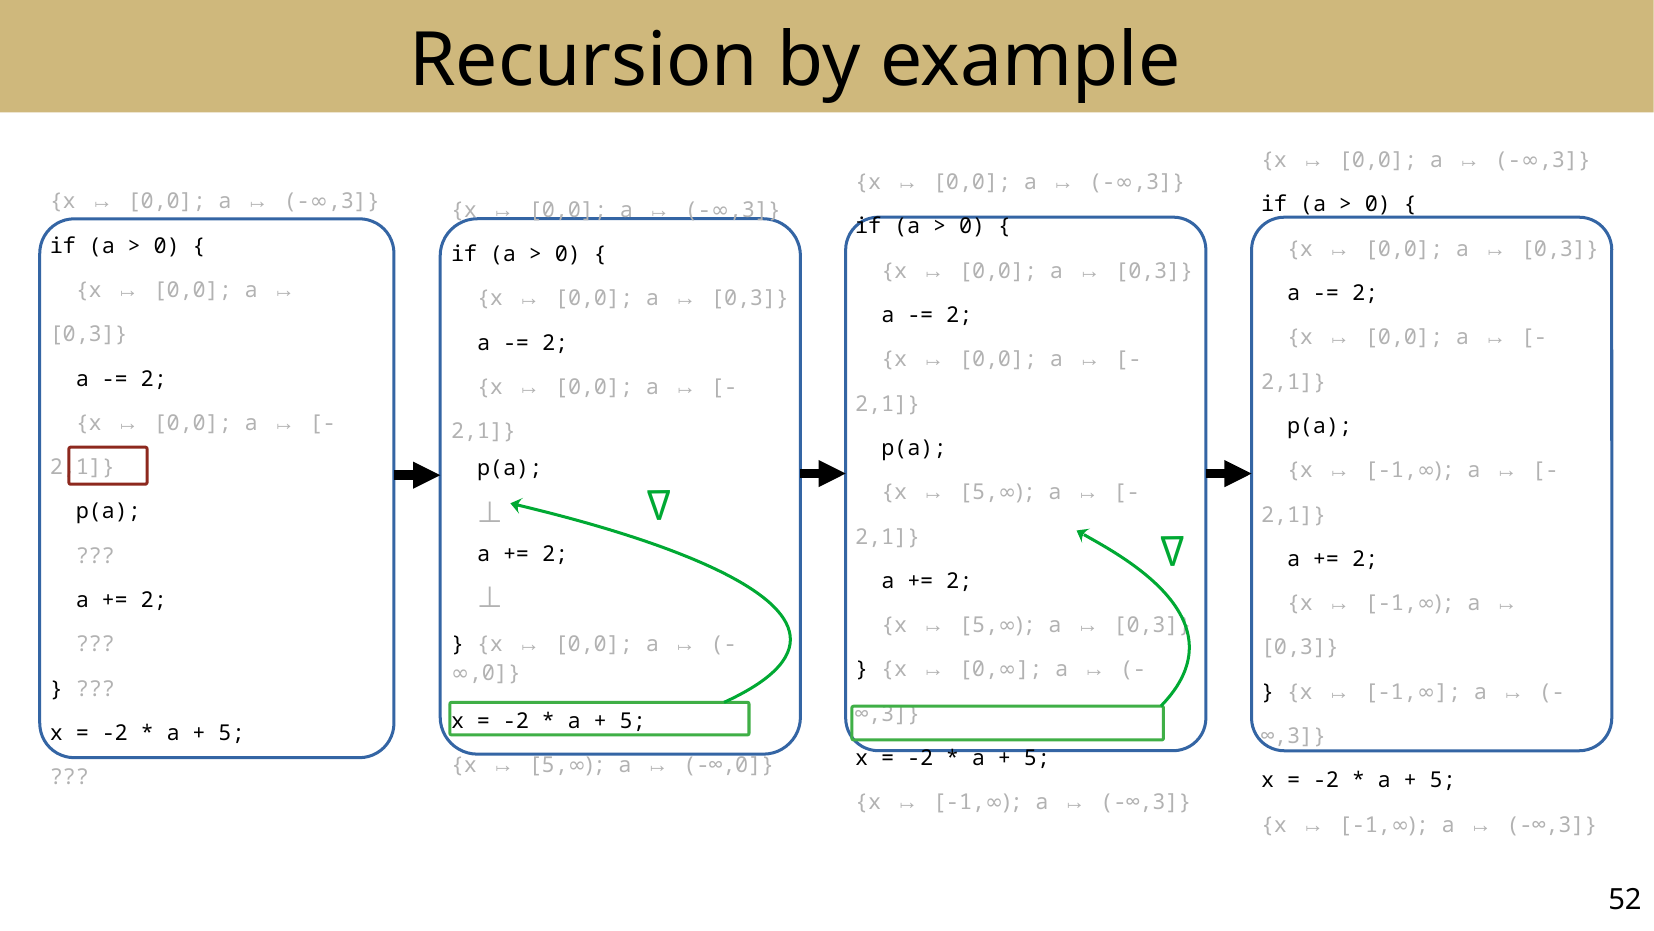

# Recursion by example
{x ↦ [0,0]; a ↦ (-∞,3]}
if (a > 0) {
 {x ↦ [0,0]; a ↦ [0,3]}
 a -= 2;
 {x ↦ [0,0]; a ↦ [-2,1]}
 p(a);
 {x ↦ [5,∞); a ↦ [-2,1]}
 a += 2;
 {x ↦ [5,∞); a ↦ [0,3]}
} {x ↦ [0,∞]; a ↦ (-∞,3]}
x = -2 * a + 5;
{x ↦ [-1,∞); a ↦ (-∞,3]}
{x ↦ [0,0]; a ↦ (-∞,3]}
if (a > 0) {
 {x ↦ [0,0]; a ↦ [0,3]}
 a -= 2;
 {x ↦ [0,0]; a ↦ [-2,1]}
 p(a);
 {x ↦ [-1,∞); a ↦ [-2,1]}
 a += 2;
 {x ↦ [-1,∞); a ↦ [0,3]}
} {x ↦ [-1,∞]; a ↦ (-∞,3]}
x = -2 * a + 5;
{x ↦ [-1,∞); a ↦ (-∞,3]}
{x ↦ [0,0]; a ↦ (-∞,3]}
if (a > 0) {
 {x ↦ [0,0]; a ↦ [0,3]}
 a -= 2;
 {x ↦ [0,0]; a ↦ [-2,1]}
 p(a);
 ???
 a += 2;
 ???
} ???
x = -2 * a + 5;
???
{x ↦ [0,0]; a ↦ (-∞,3]}
if (a > 0) {
 {x ↦ [0,0]; a ↦ [0,3]}
 a -= 2;
 {x ↦ [0,0]; a ↦ [-2,1]}
 p(a);
 ⊥
 a += 2;
 ⊥
} {x ↦ [0,0]; a ↦ (-∞,0]}
x = -2 * a + 5;
{x ↦ [5,∞); a ↦ (-∞,0]}
Δ
Δ